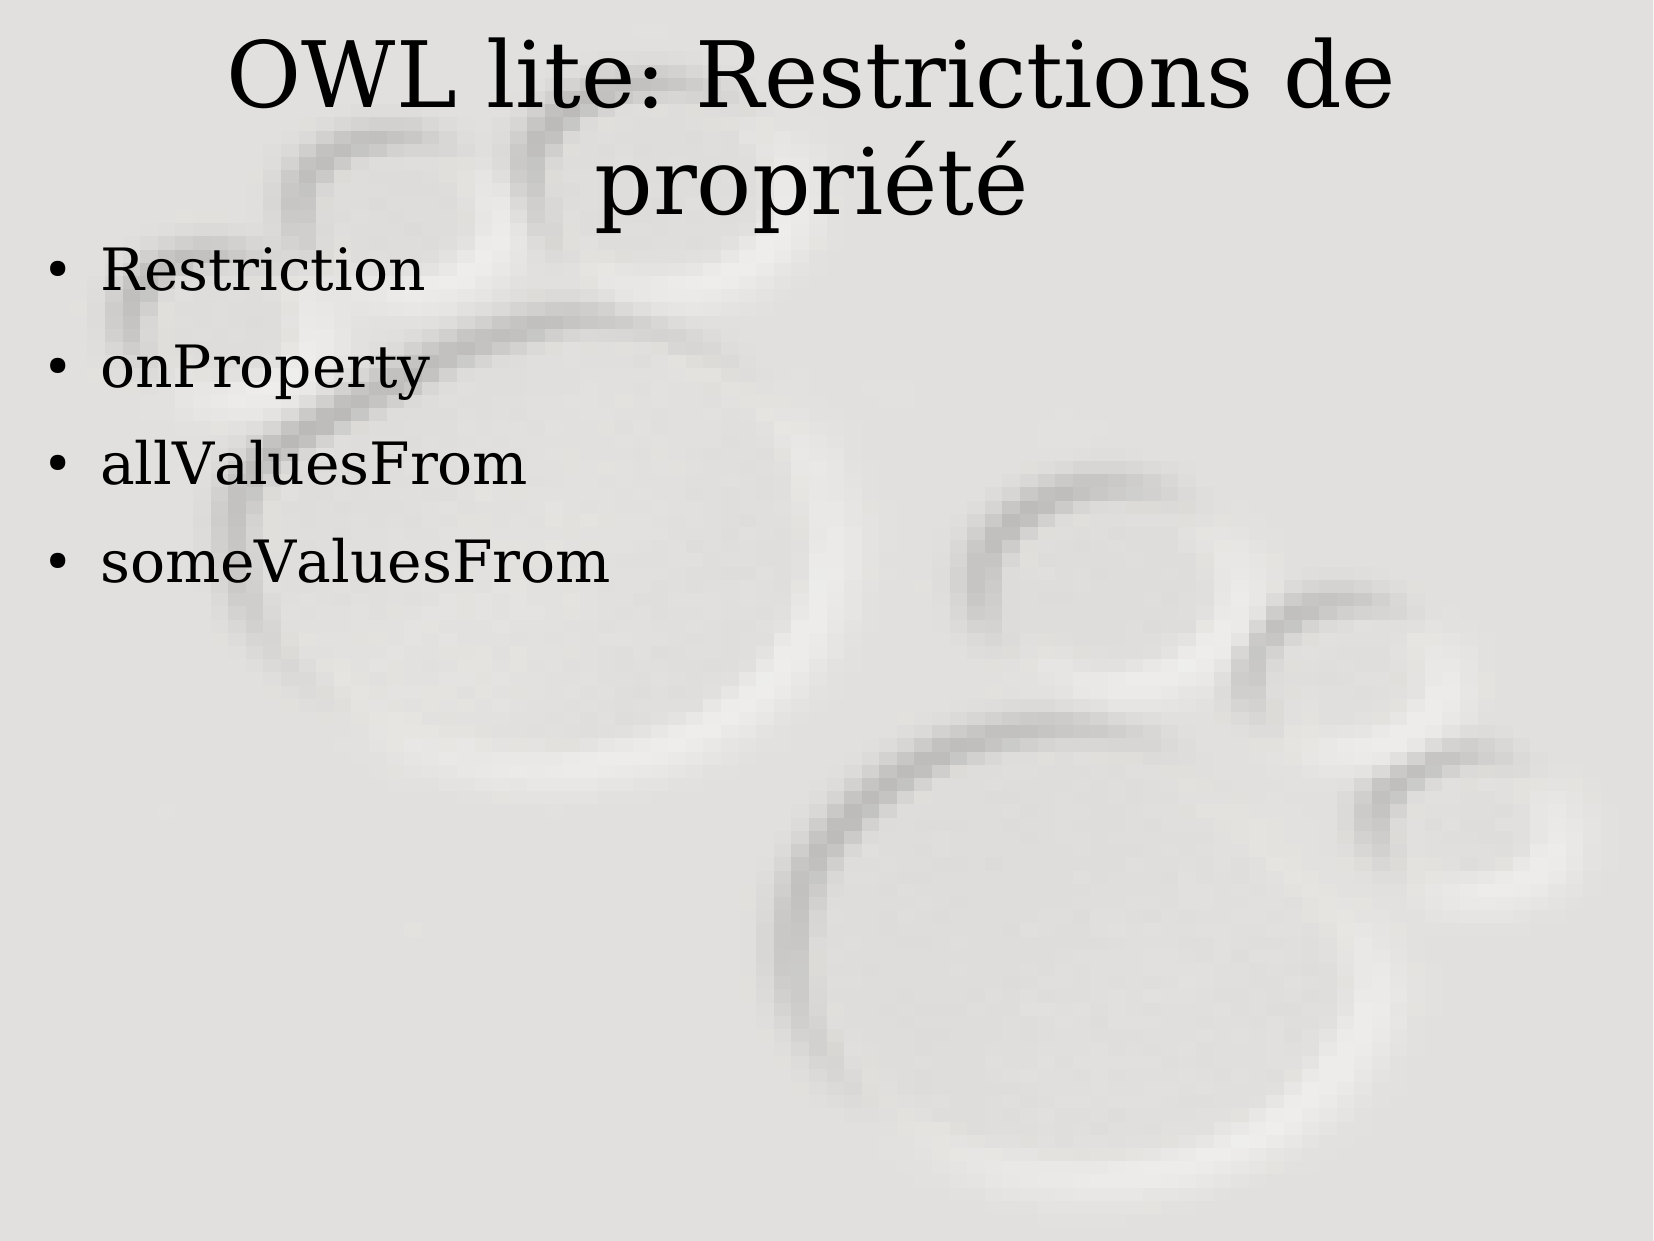

# OWL lite: Restrictions de propriété
Restriction
onProperty
allValuesFrom
someValuesFrom